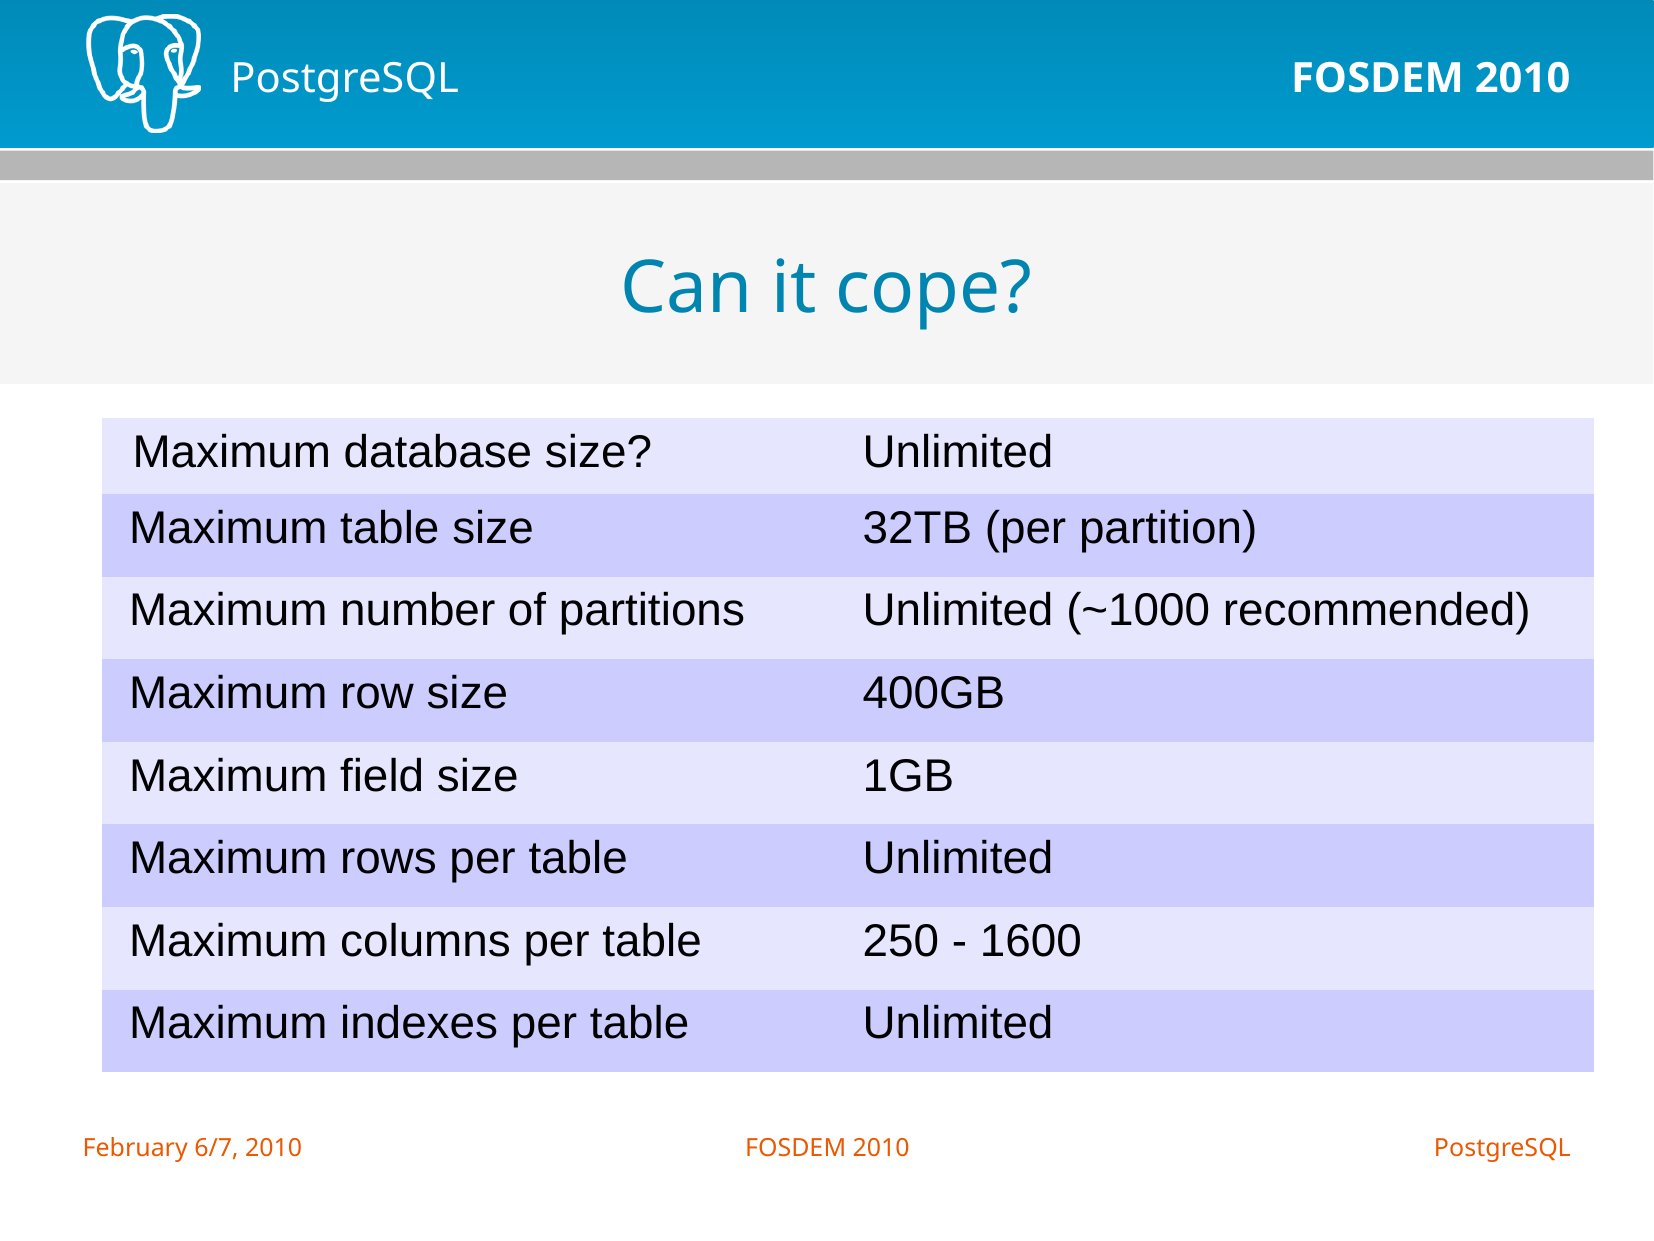

# Can it cope?
| Maximum database size? | Unlimited |
| --- | --- |
| Maximum table size | 32TB (per partition) |
| Maximum number of partitions | Unlimited (~1000 recommended) |
| Maximum row size | 400GB |
| Maximum field size | 1GB |
| Maximum rows per table | Unlimited |
| Maximum columns per table | 250 - 1600 |
| Maximum indexes per table | Unlimited |
23